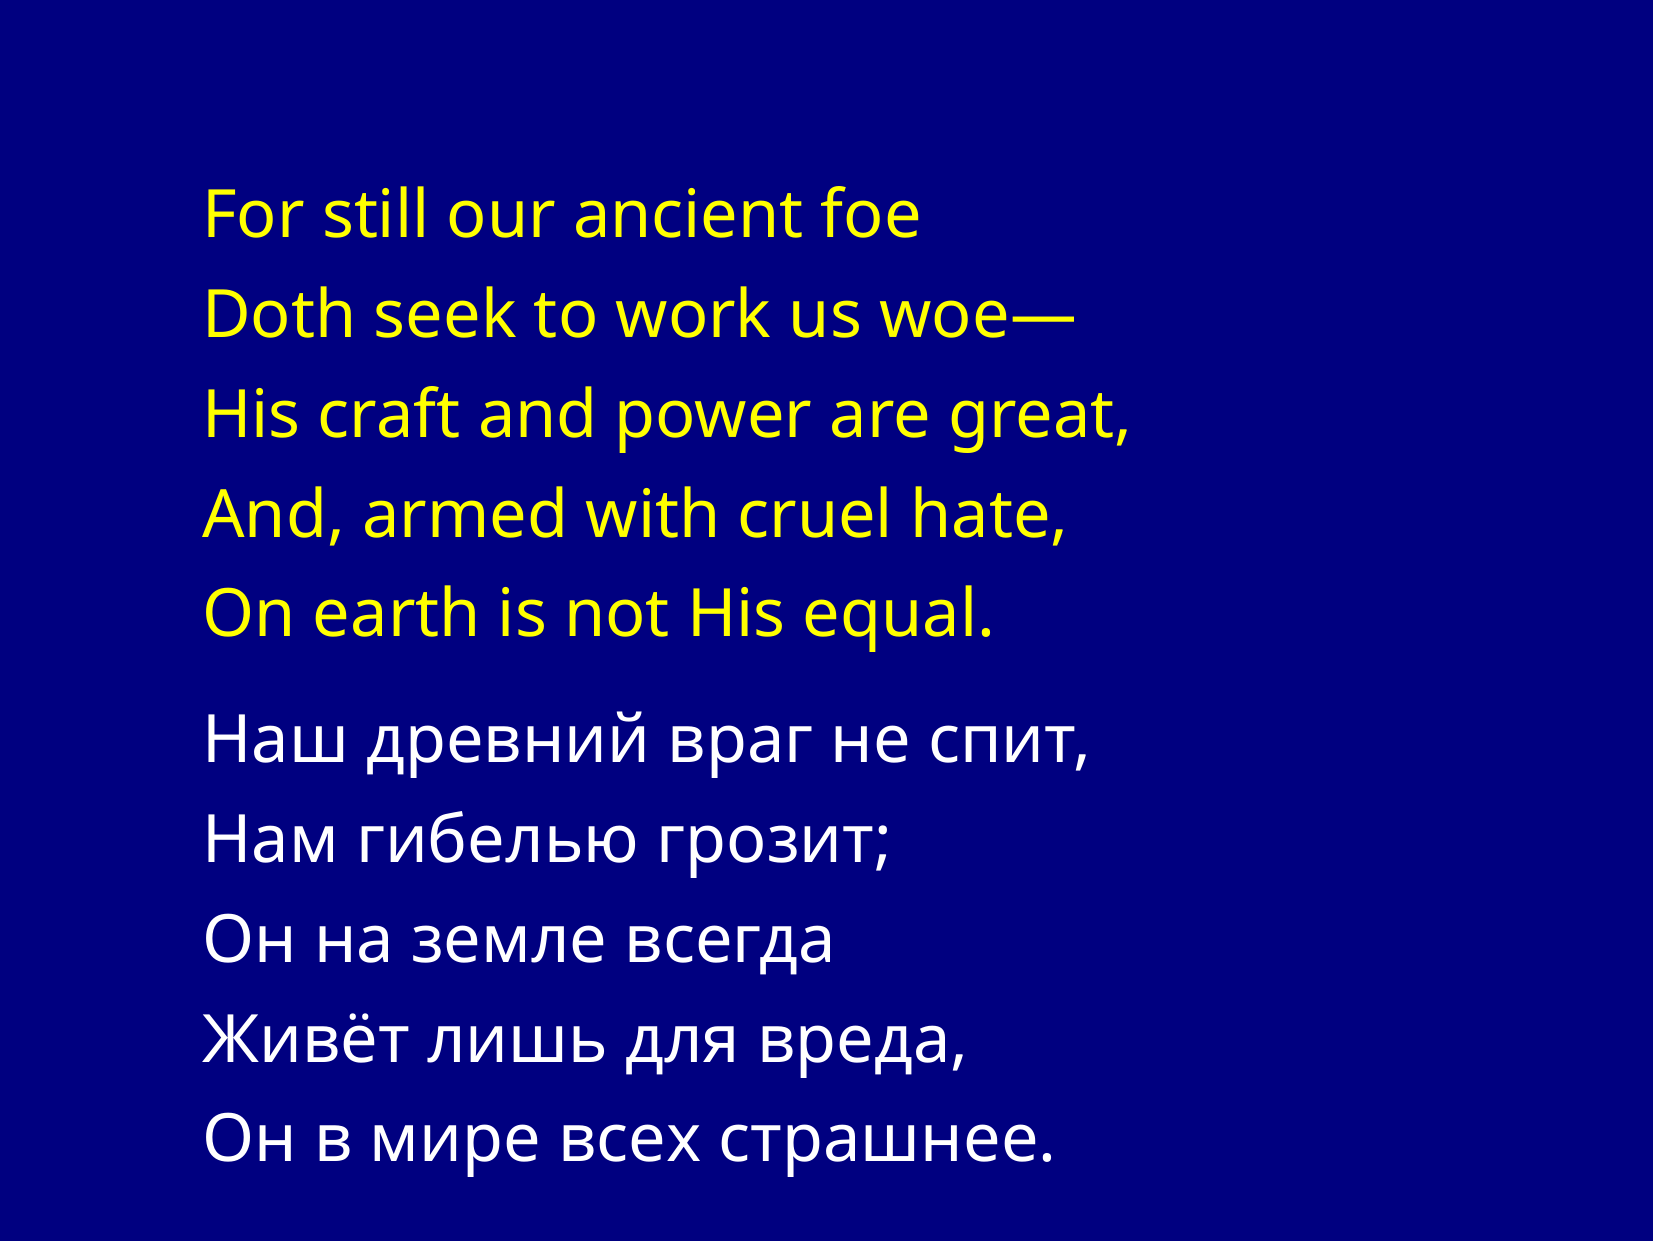

For still our ancient foe
	Doth seek to work us woe—
	His craft and power are great,
	And, armed with cruel hate,
	On earth is not His equal.
	Наш древний враг не спит,
	Нам гибелью грозит;
	Он на земле всегда
	Живёт лишь для вреда,
	Он в мире всех страшнее.